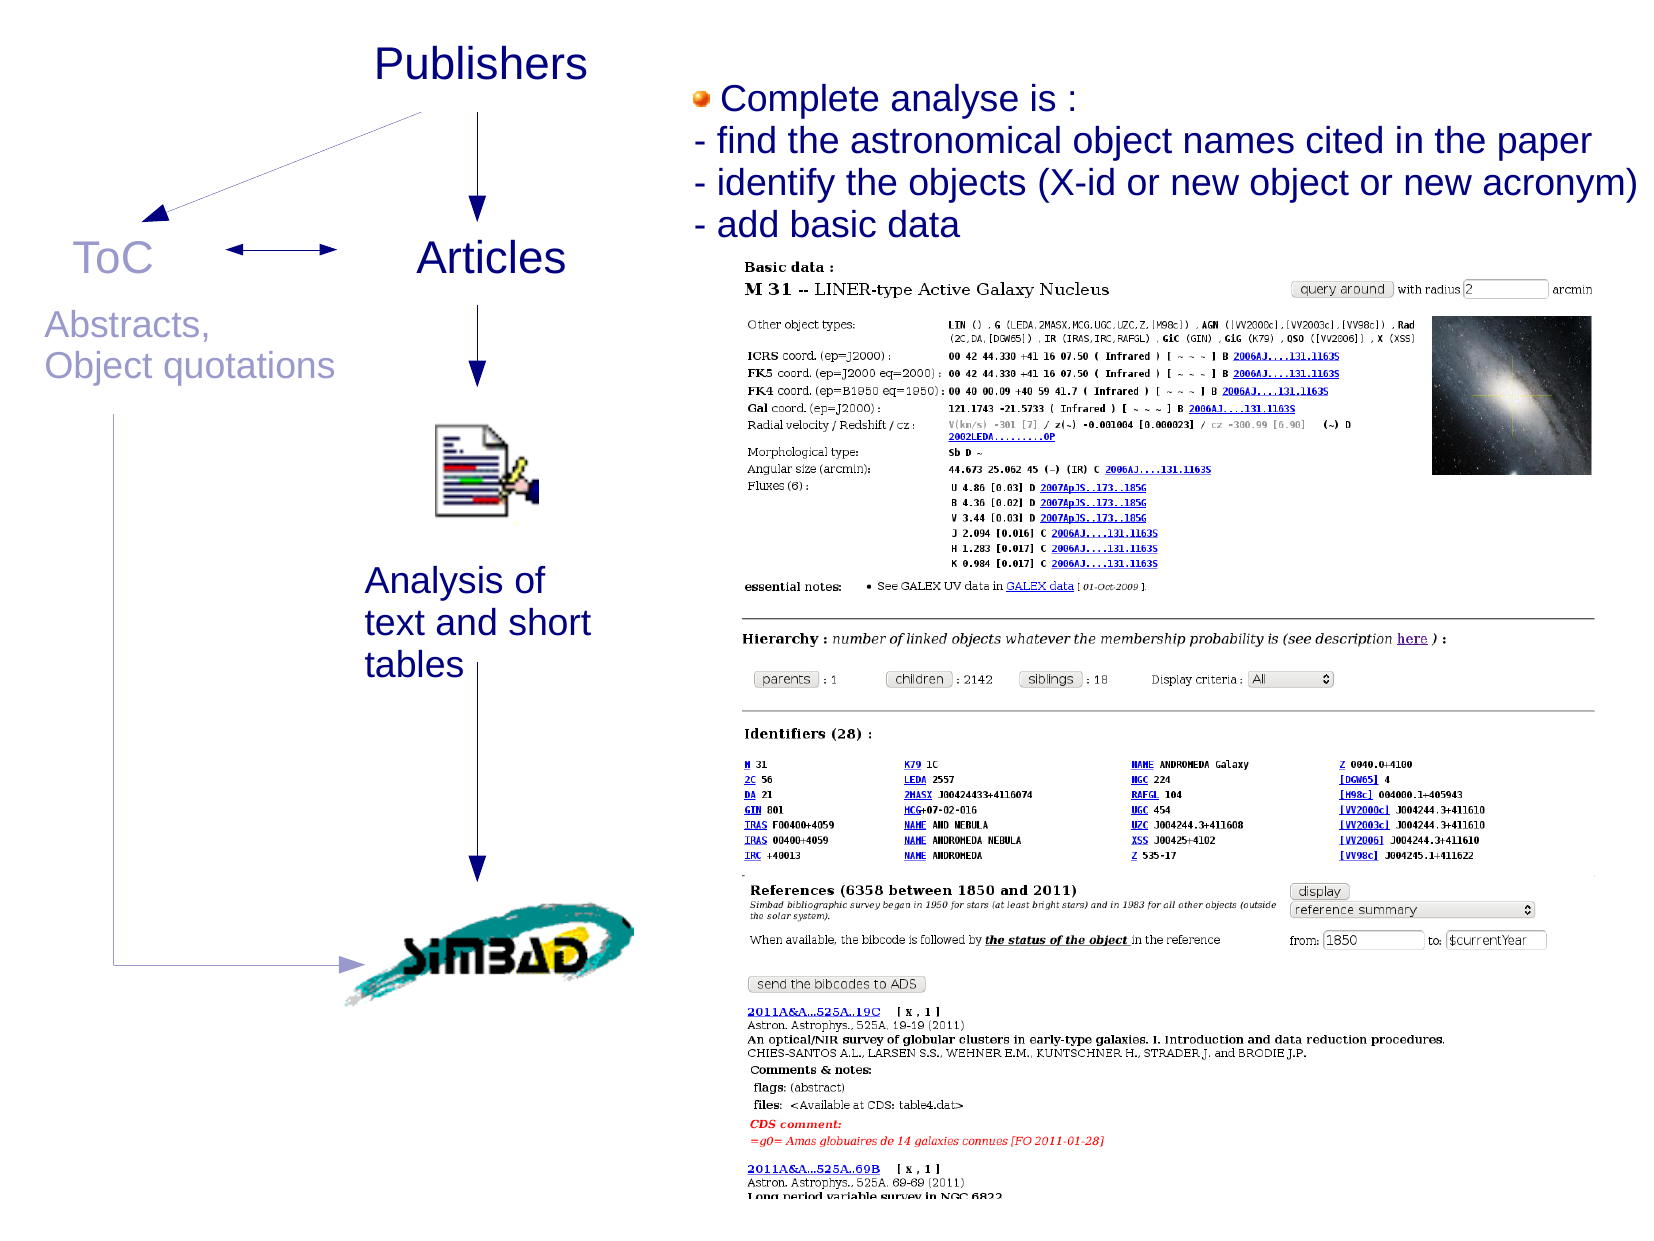

Publishers
 Complete analyse is :
- find the astronomical object names cited in the paper
- identify the objects (X-id or new object or new acronym)
- add basic data
ToC
Articles
Abstracts,
Object quotations
Analysis of text and short tables